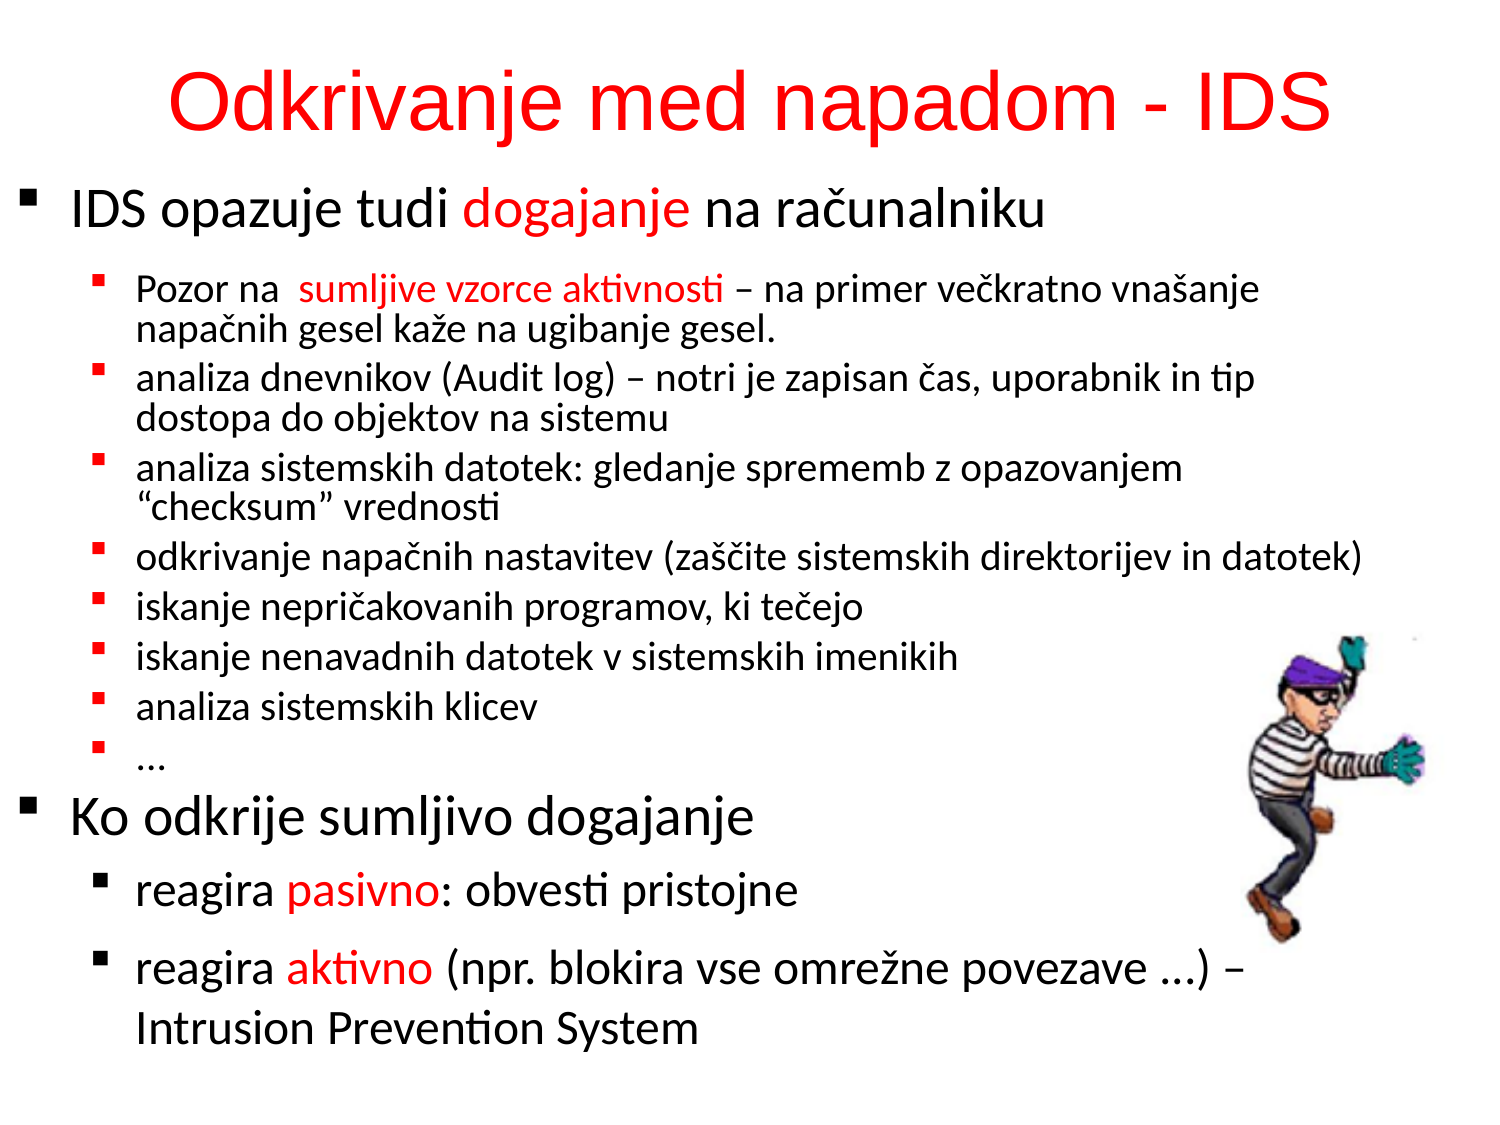

# Odkrivanje med napadom - IDS
IDS opazuje tudi dogajanje na računalniku
Pozor na sumljive vzorce aktivnosti – na primer večkratno vnašanje napačnih gesel kaže na ugibanje gesel.
analiza dnevnikov (Audit log) – notri je zapisan čas, uporabnik in tip dostopa do objektov na sistemu
analiza sistemskih datotek: gledanje sprememb z opazovanjem “checksum” vrednosti
odkrivanje napačnih nastavitev (zaščite sistemskih direktorijev in datotek)
iskanje nepričakovanih programov, ki tečejo
iskanje nenavadnih datotek v sistemskih imenikih
analiza sistemskih klicev
...
Ko odkrije sumljivo dogajanje
reagira pasivno: obvesti pristojne
reagira aktivno (npr. blokira vse omrežne povezave ...) – Intrusion Prevention System